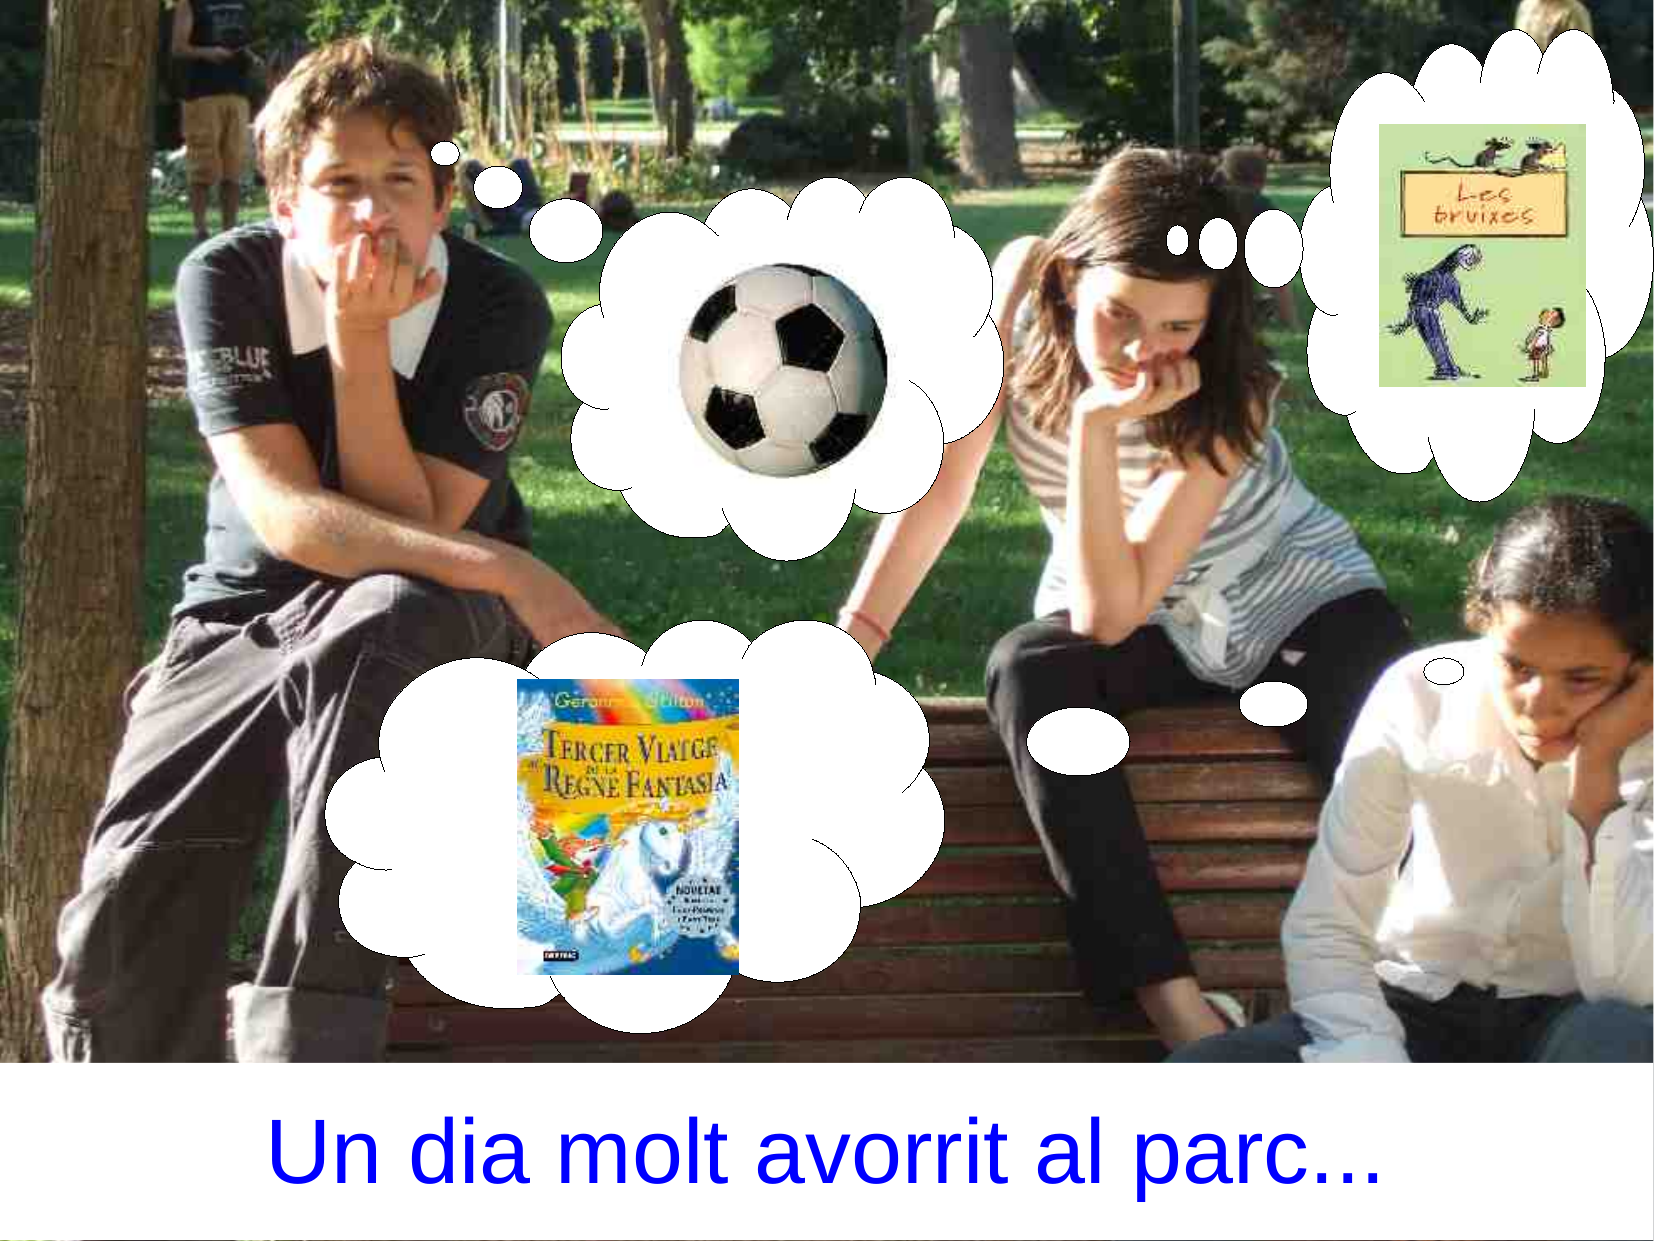

# Un dia molt avorrit al parc...